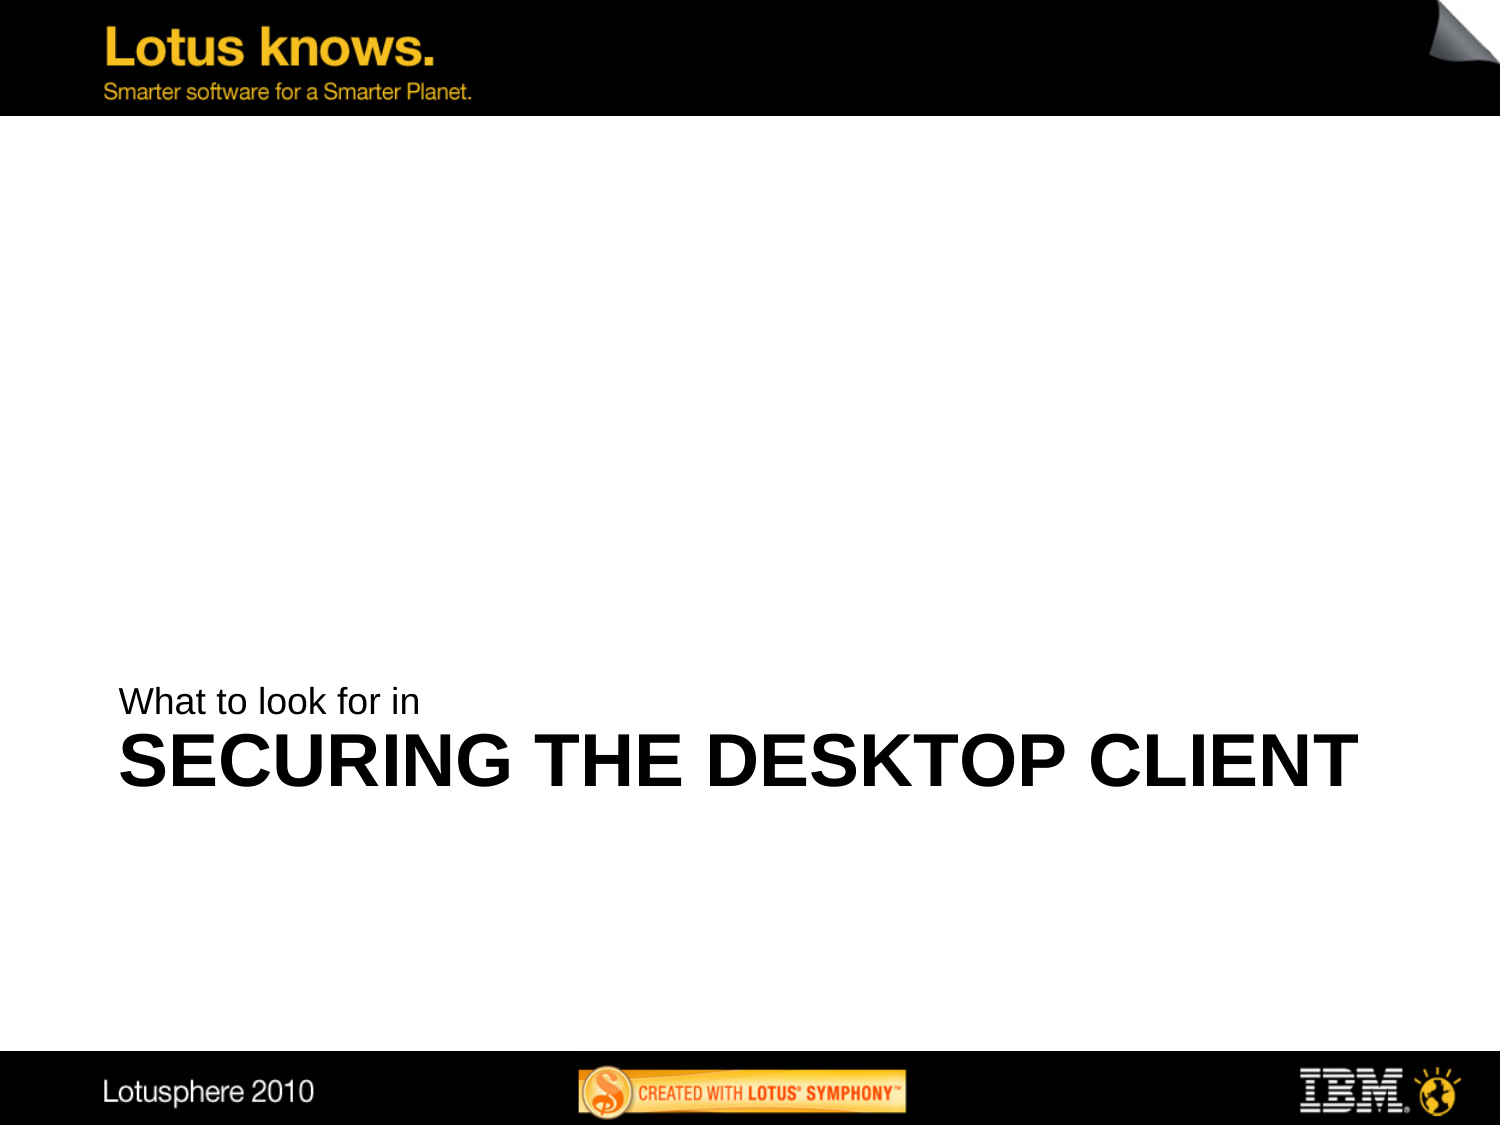

What to look for in
# SECURING THE DESKTOP CLIENT